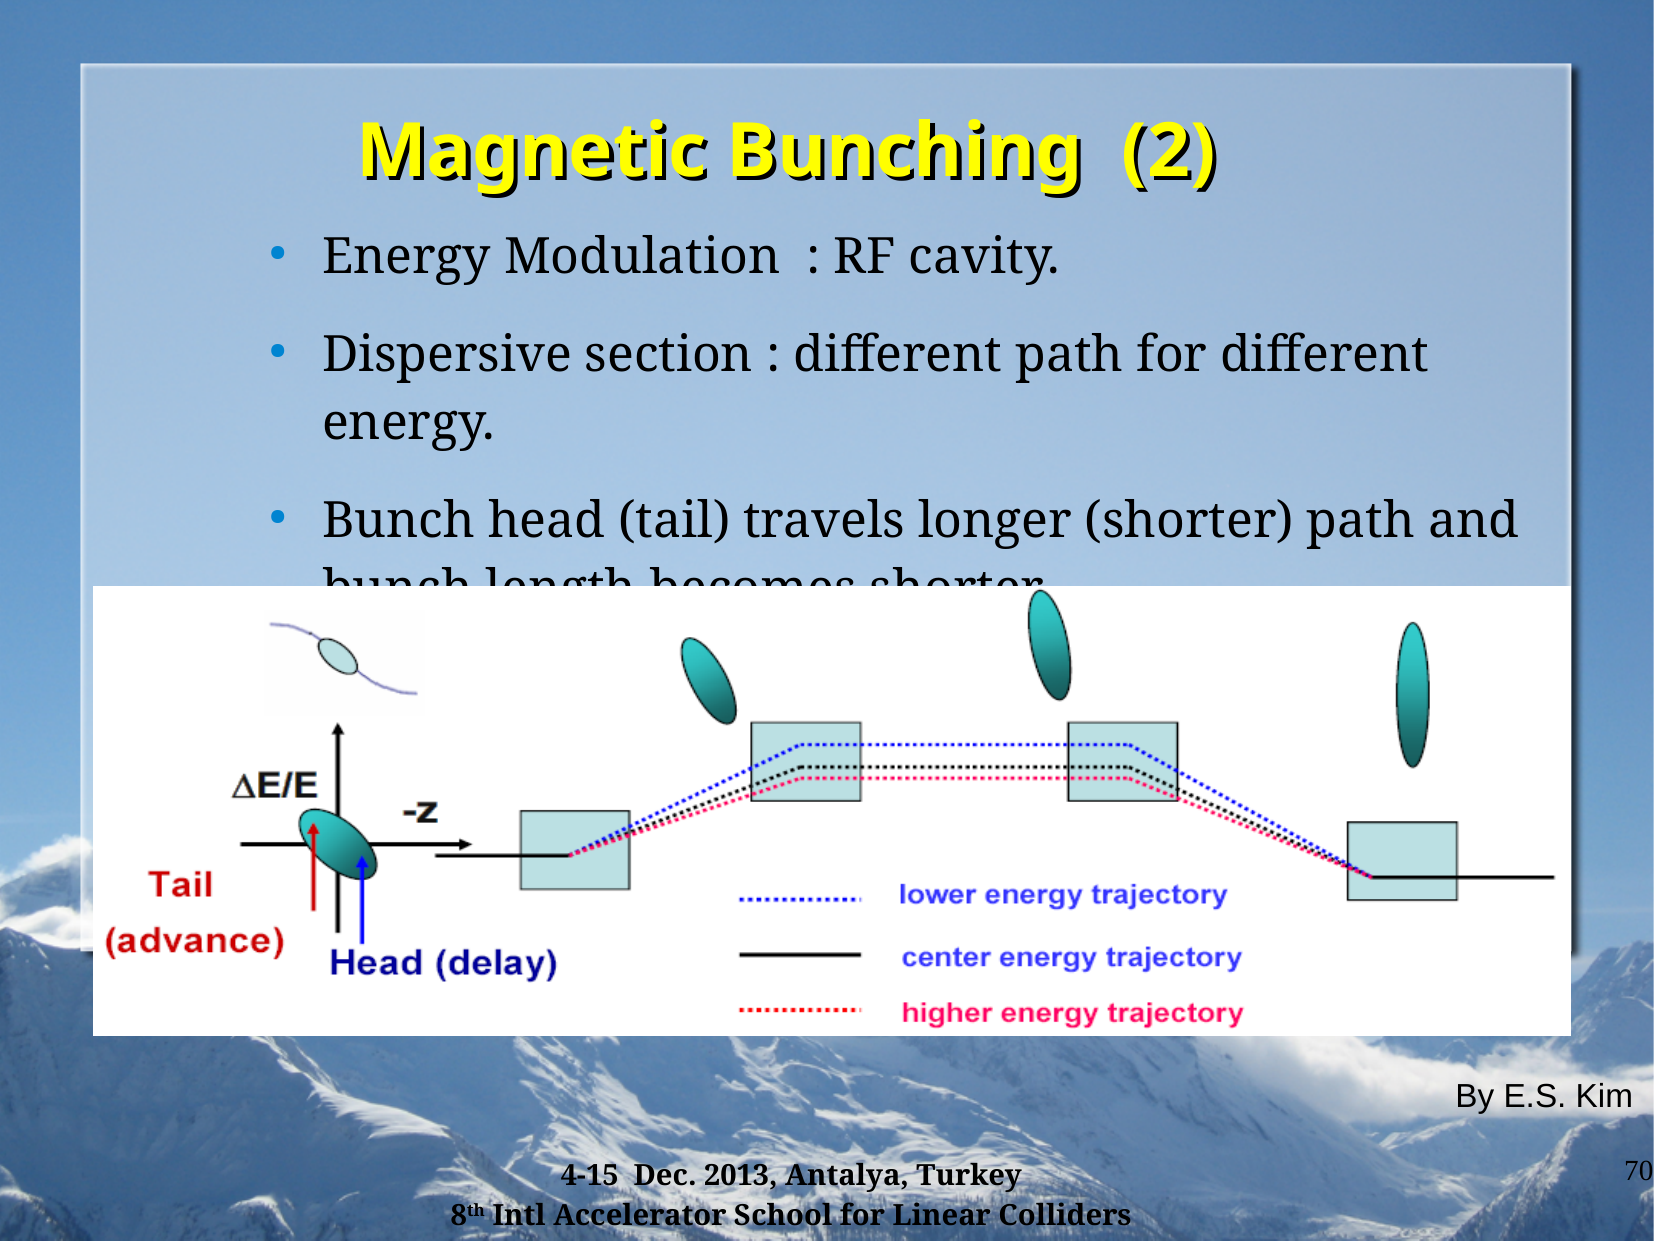

Magnetic Bunching (2)
# Energy Modulation : RF cavity.
Dispersive section : different path for different energy.
Bunch head (tail) travels longer (shorter) path and bunch length becomes shorter.
By E.S. Kim
70